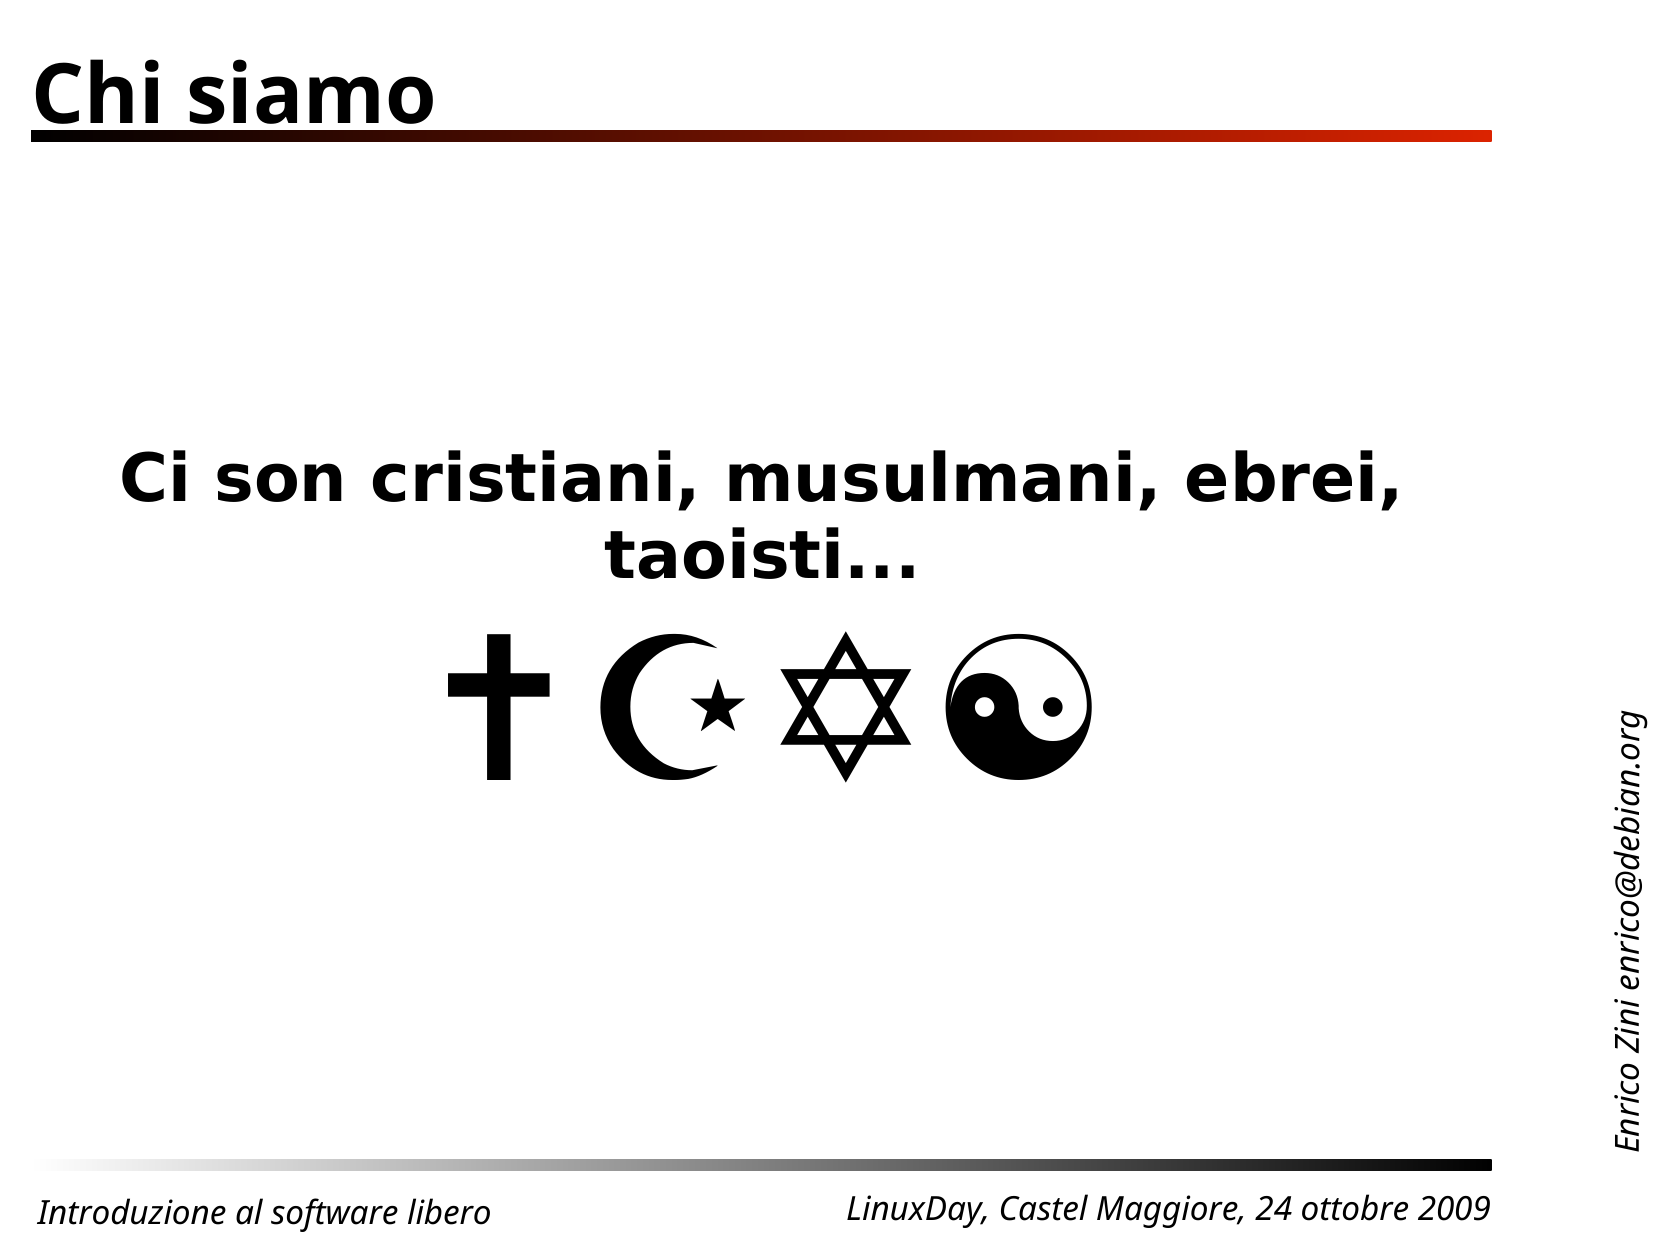

Chi siamo
Ci son cristiani, musulmani, ebrei, taoisti...
✝☪✡☯